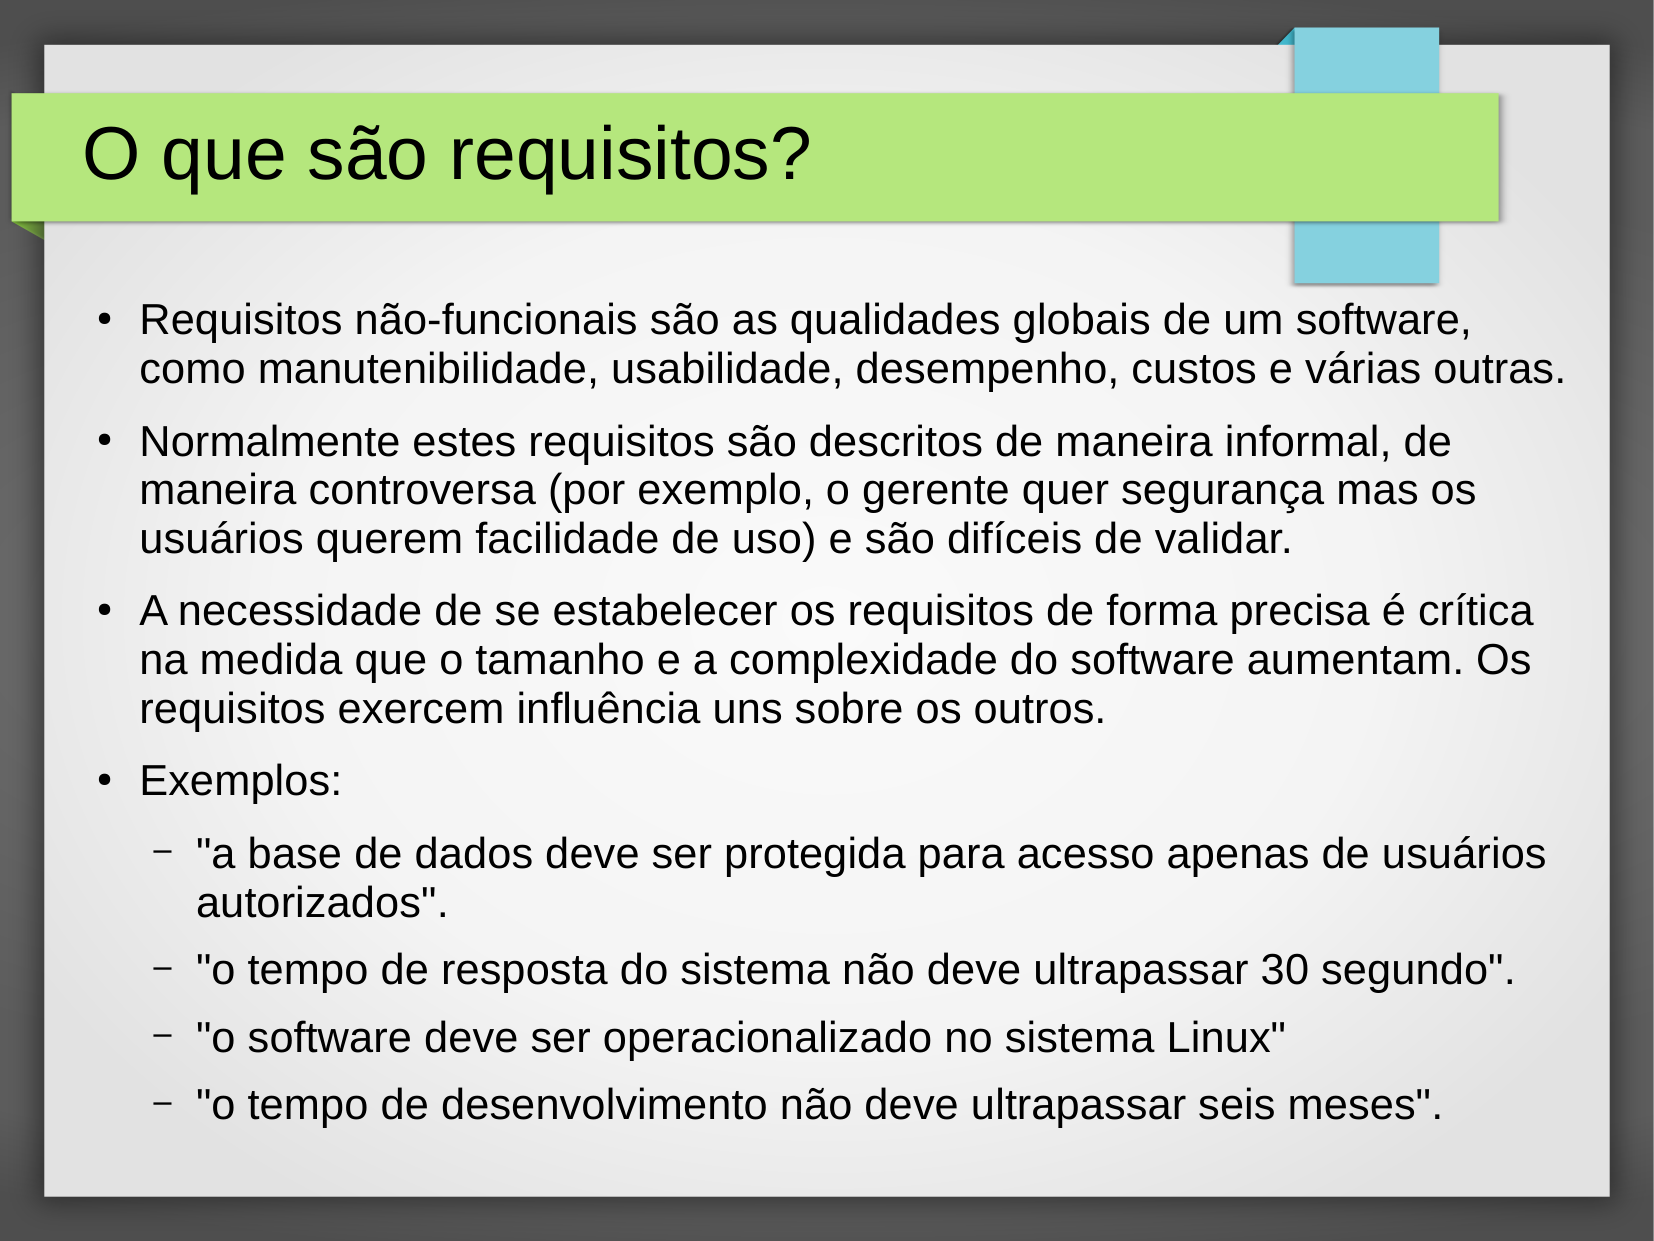

# O que são requisitos?
Requisitos não-funcionais são as qualidades globais de um software, como manutenibilidade, usabilidade, desempenho, custos e várias outras.
Normalmente estes requisitos são descritos de maneira informal, de maneira controversa (por exemplo, o gerente quer segurança mas os usuários querem facilidade de uso) e são difíceis de validar.
A necessidade de se estabelecer os requisitos de forma precisa é crítica na medida que o tamanho e a complexidade do software aumentam. Os requisitos exercem influência uns sobre os outros.
Exemplos:
"a base de dados deve ser protegida para acesso apenas de usuários autorizados".
"o tempo de resposta do sistema não deve ultrapassar 30 segundo".
"o software deve ser operacionalizado no sistema Linux"
"o tempo de desenvolvimento não deve ultrapassar seis meses".